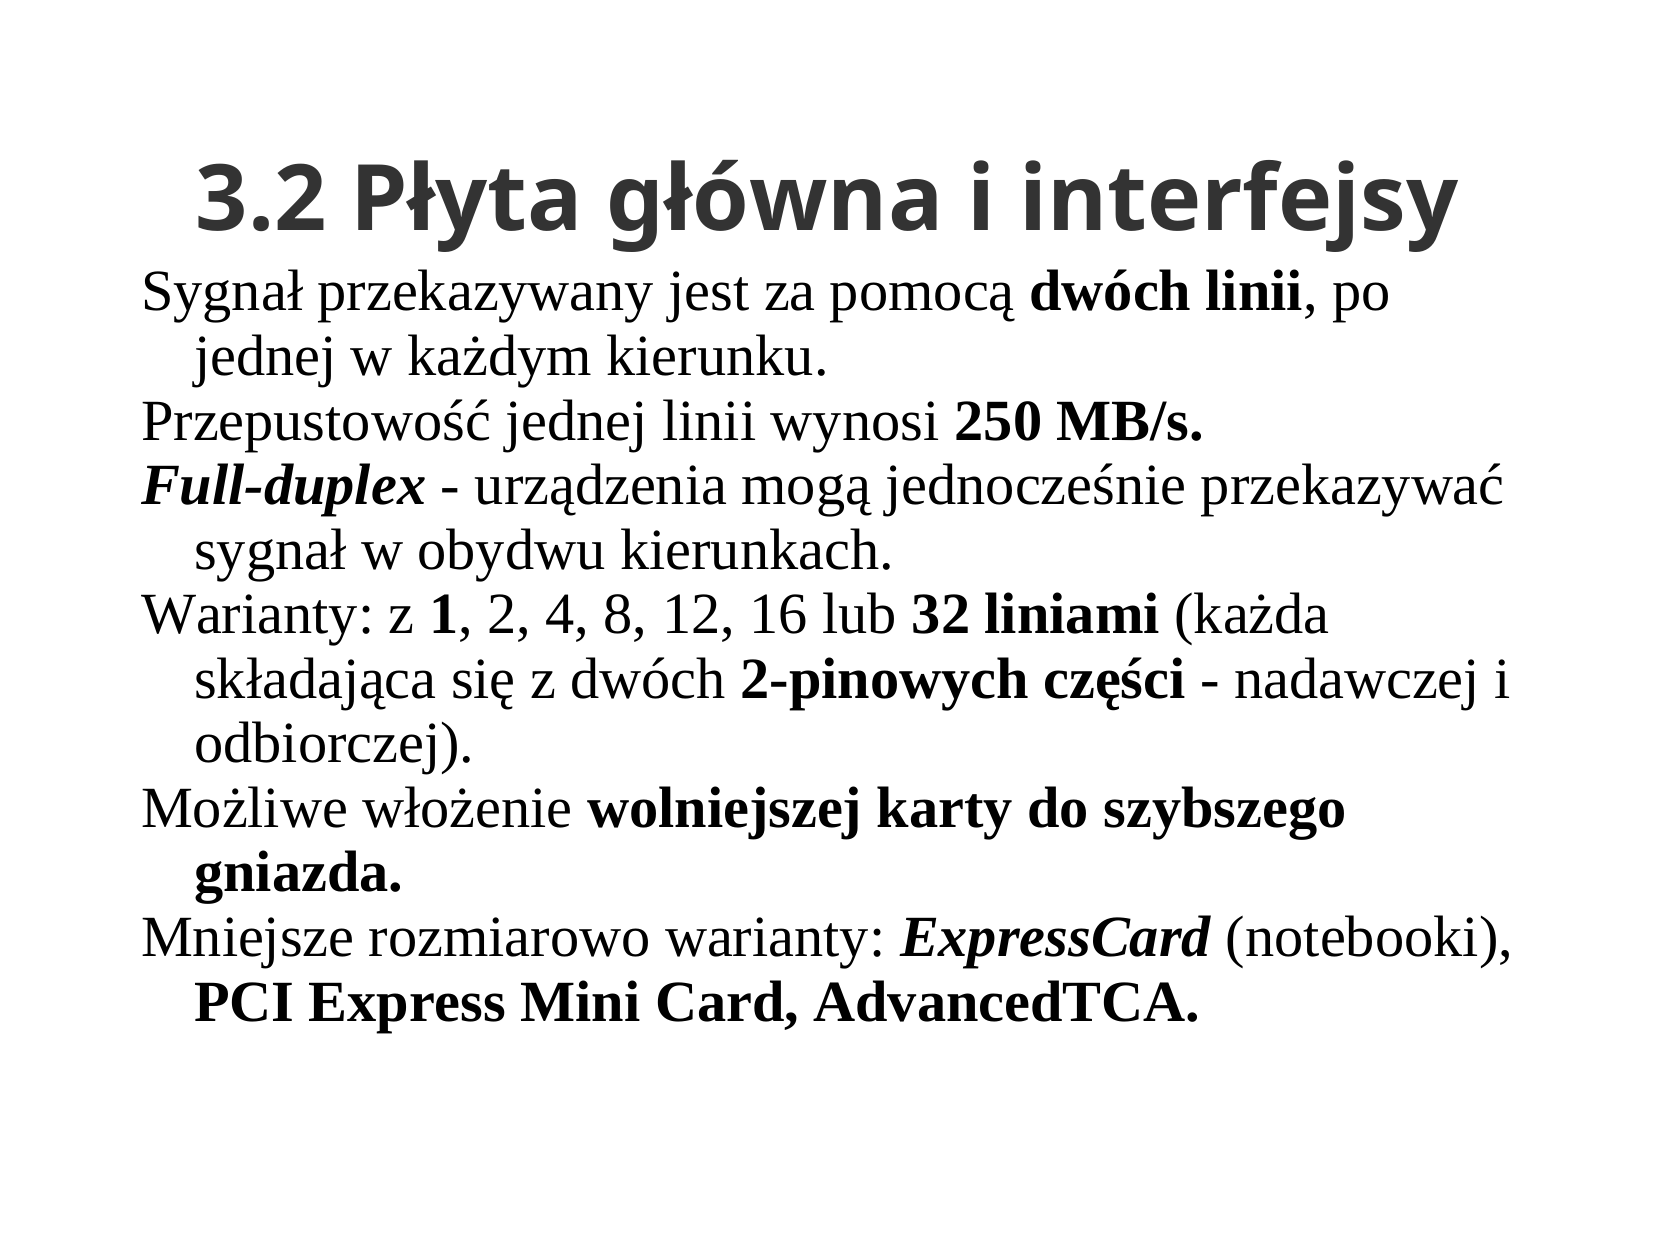

# 3.2 Płyta główna i interfejsy
Sygnał przekazywany jest za pomocą dwóch linii, po jednej w każdym kierunku.
Przepustowość jednej linii wynosi 250 MB/s.
Full-duplex - urządzenia mogą jednocześnie przekazywać sygnał w obydwu kierunkach.
Warianty: z 1, 2, 4, 8, 12, 16 lub 32 liniami (każda składająca się z dwóch 2-pinowych części - nadawczej i odbiorczej).
Możliwe włożenie wolniejszej karty do szybszego gniazda.
Mniejsze rozmiarowo warianty: ExpressCard (notebooki), PCI Express Mini Card, AdvancedTCA.